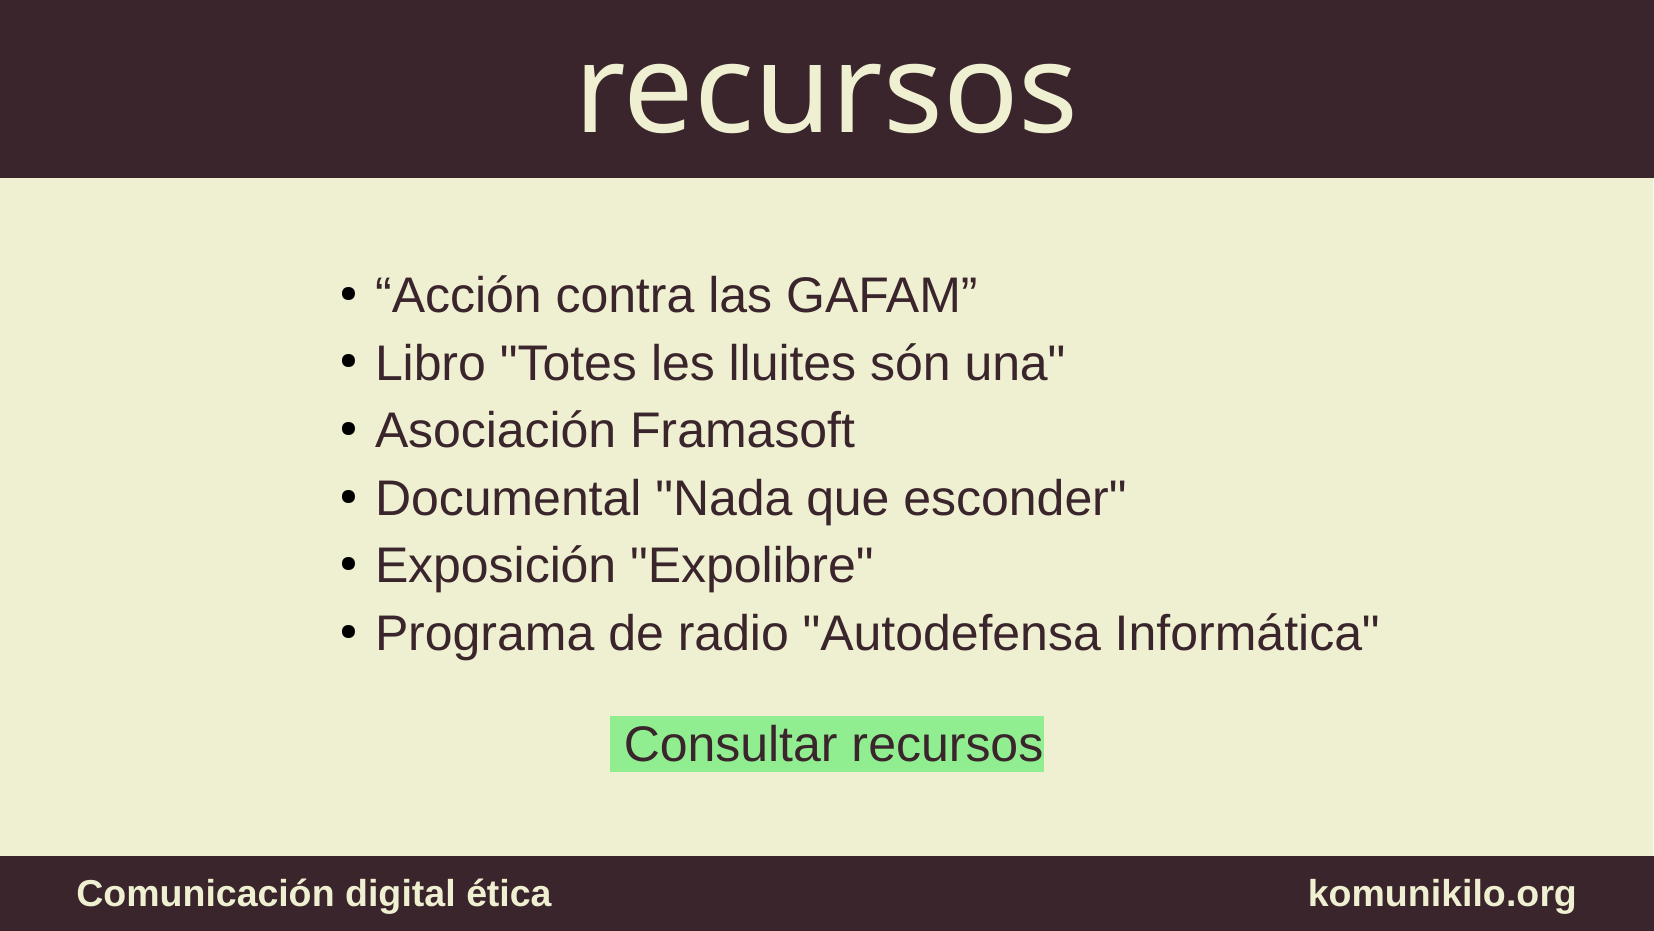

# recursos
“Acción contra las GAFAM”
Libro "Totes les lluites són una"
Asociación Framasoft
Documental "Nada que esconder"
Exposición "Expolibre"
Programa de radio "Autodefensa Informática"
 Consultar recursos
Comunicación digital ética komunikilo.org